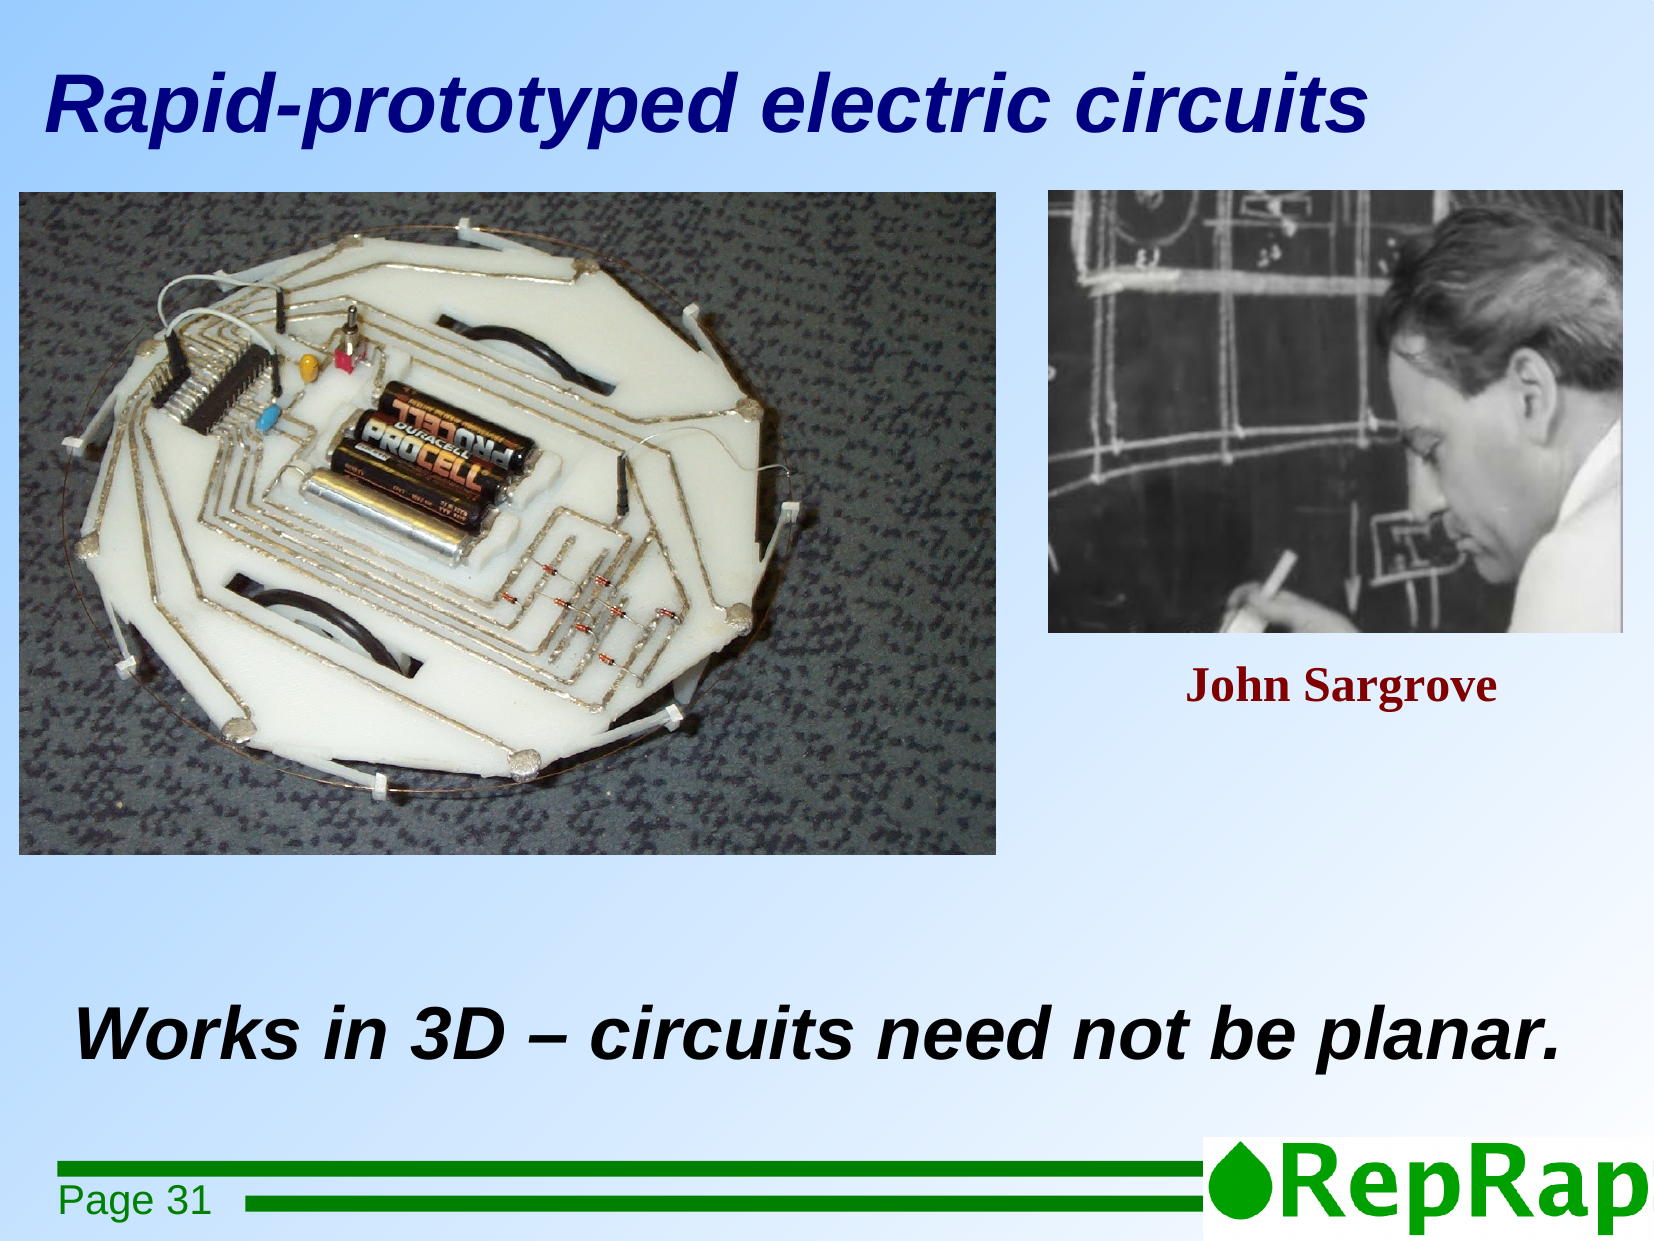

# Rapid-prototyped electric circuits
John Sargrove
Works in 3D – circuits need not be planar.